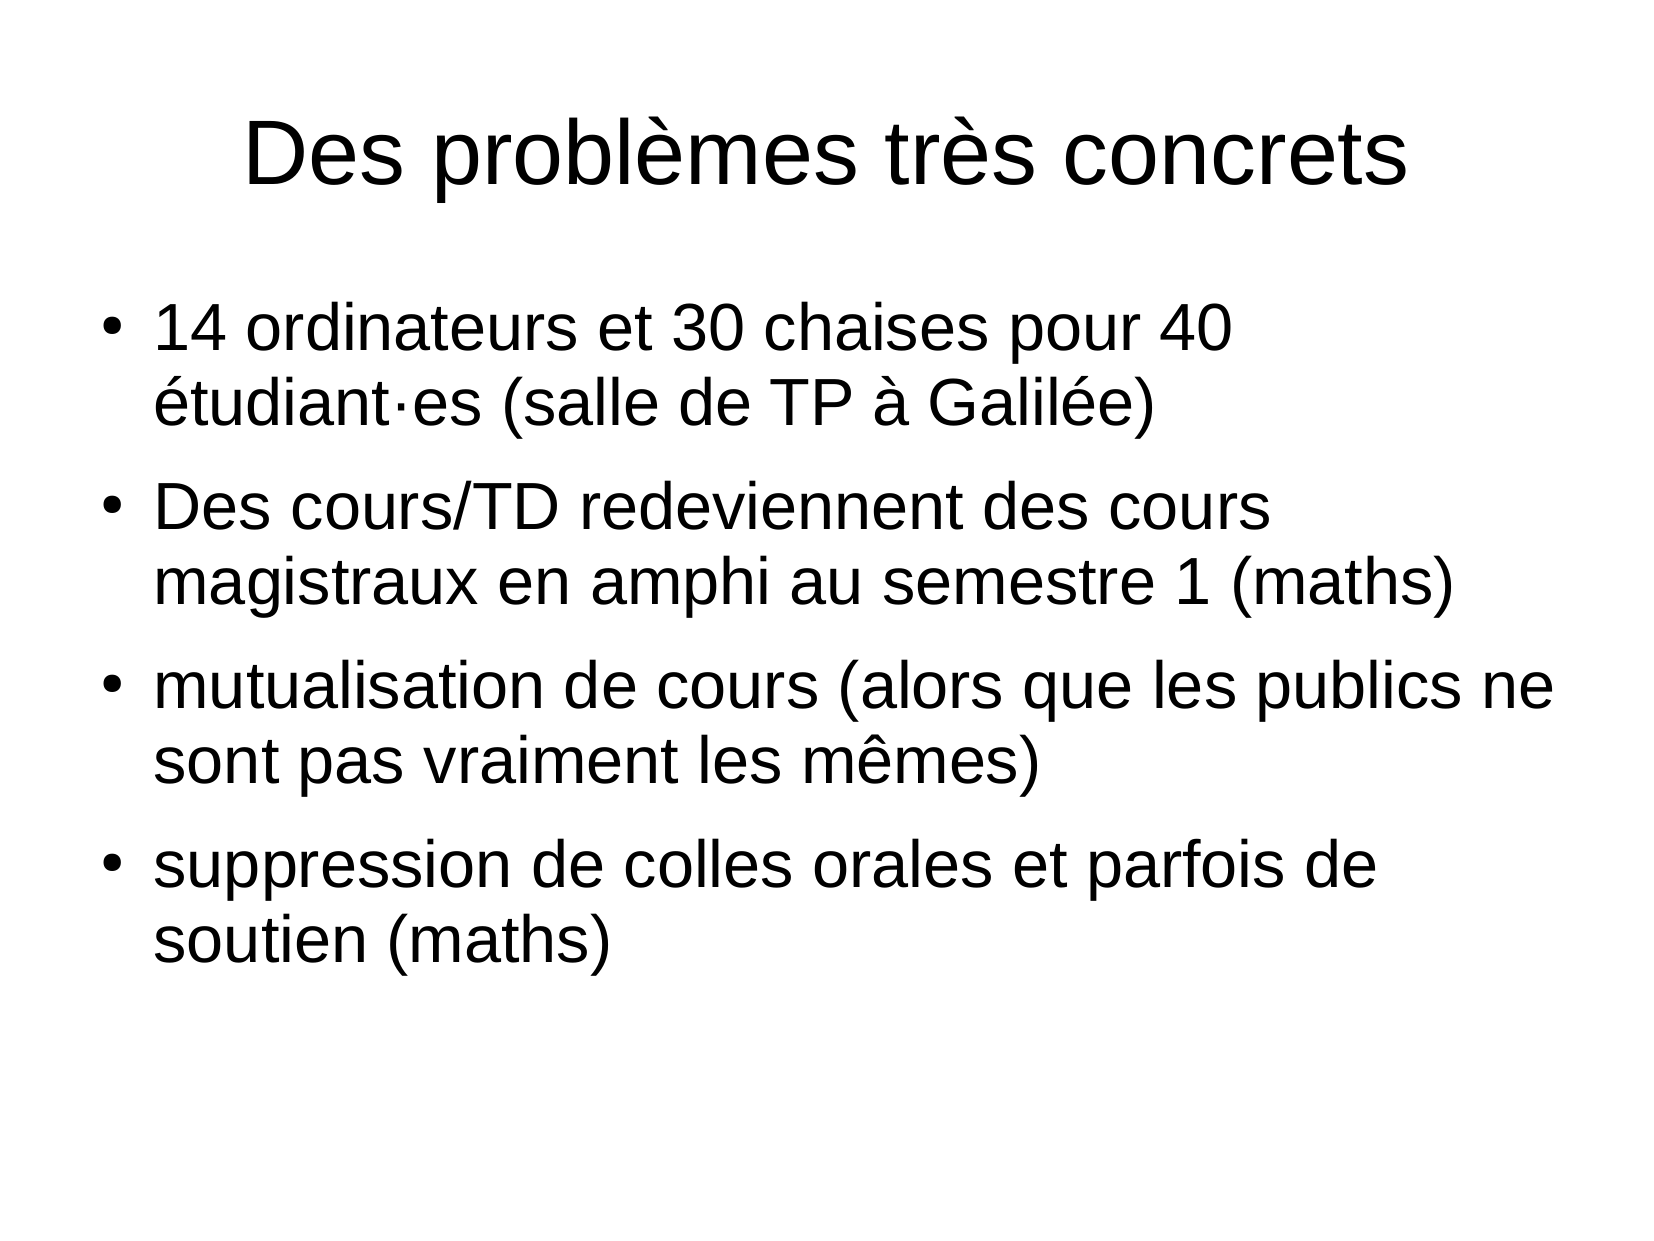

# Des problèmes très concrets
14 ordinateurs et 30 chaises pour 40 étudiant·es (salle de TP à Galilée)
Des cours/TD redeviennent des cours magistraux en amphi au semestre 1 (maths)
mutualisation de cours (alors que les publics ne sont pas vraiment les mêmes)
suppression de colles orales et parfois de soutien (maths)